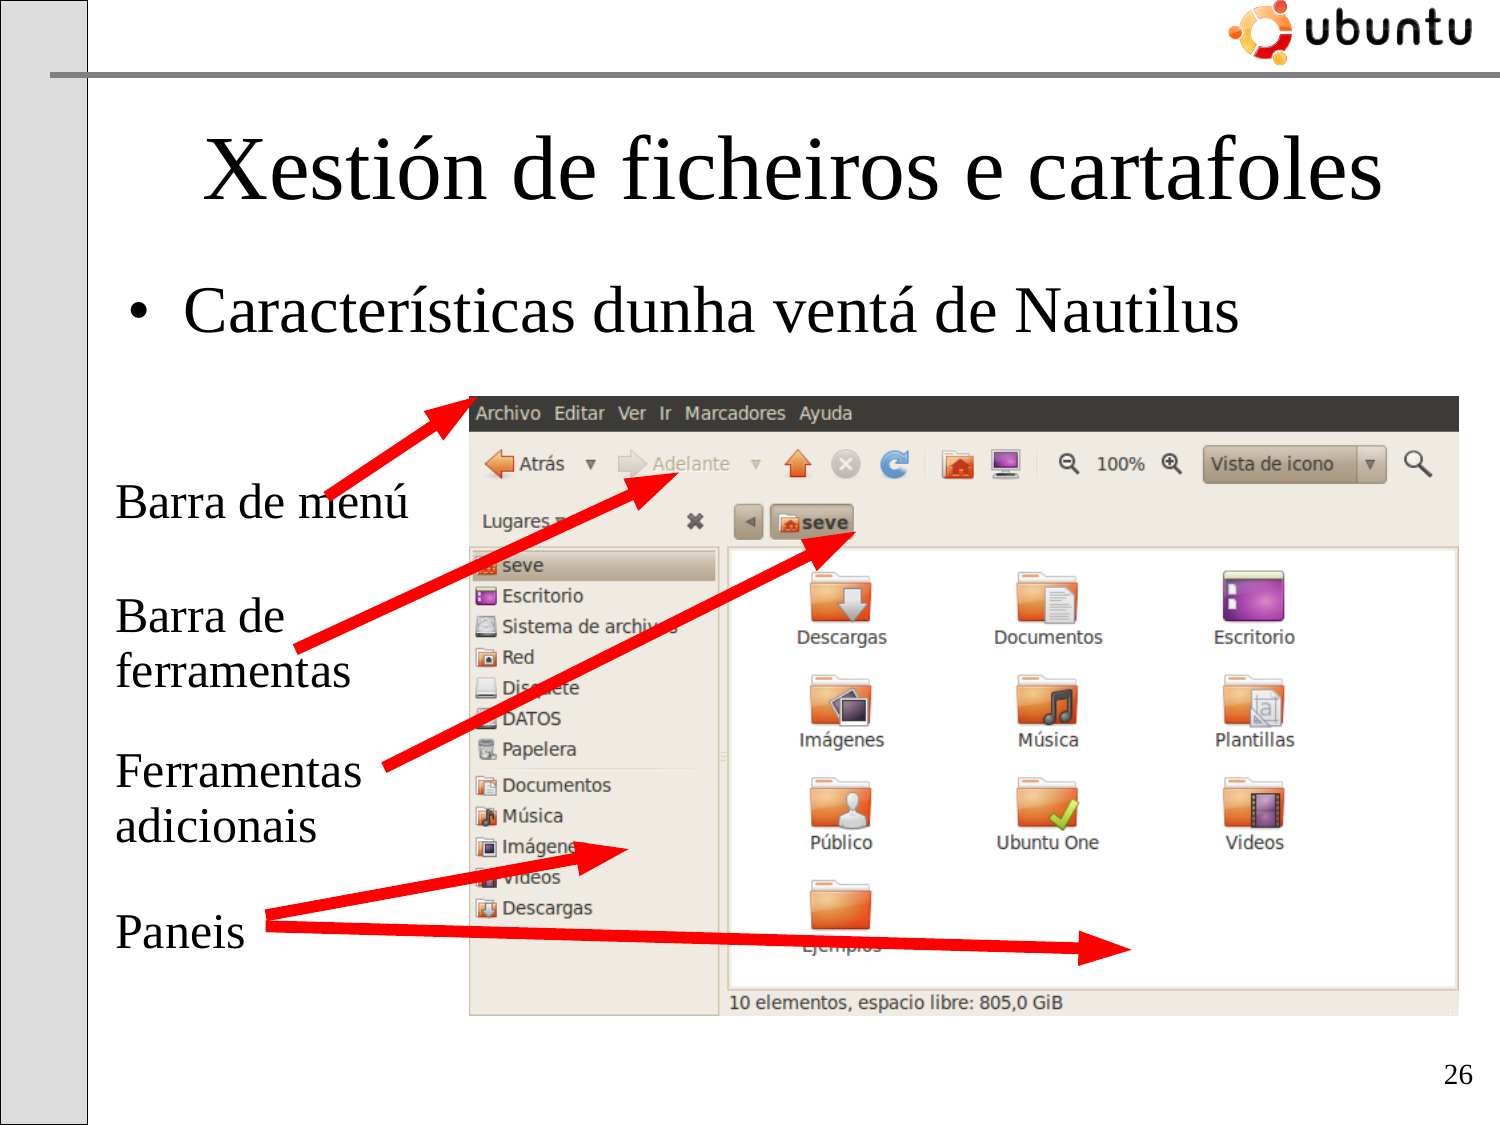

# Xestión de ficheiros e cartafoles
Características dunha ventá de Nautilus
Barra de menú
Barra de
ferramentas
Ferramentas
adicionais
Paneis
26